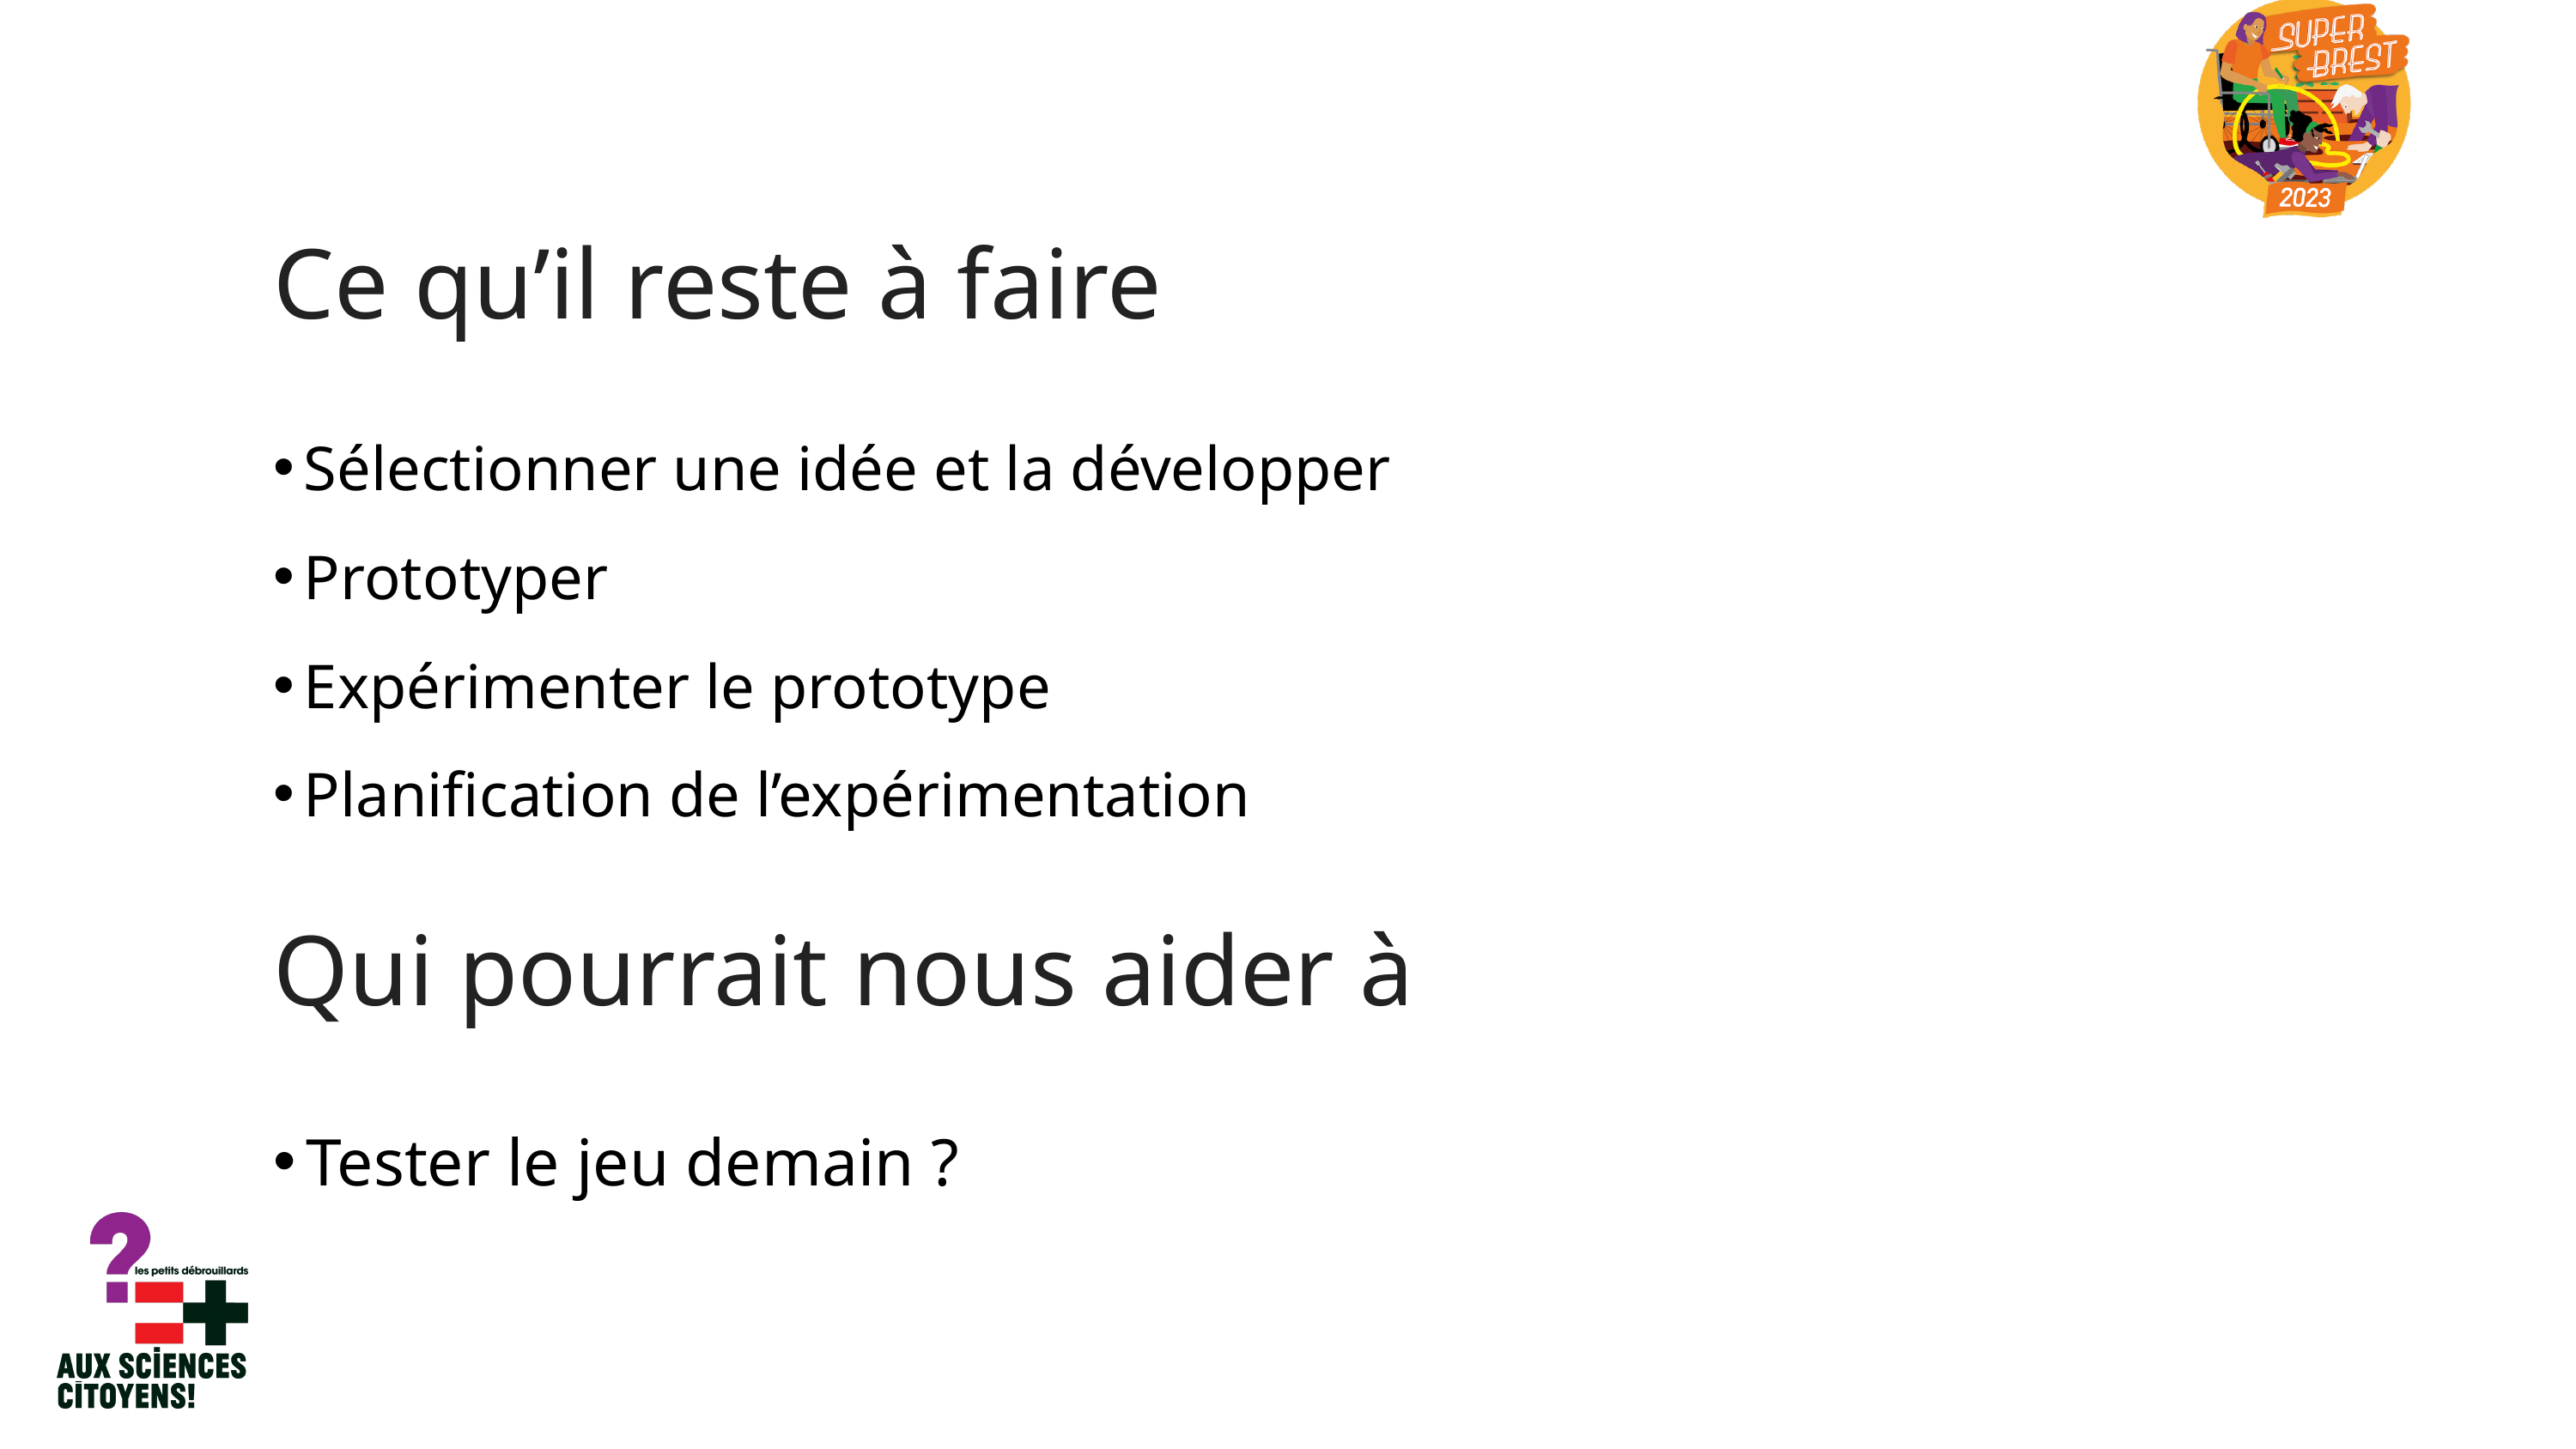

# Ce qu’il reste à faire
Sélectionner une idée et la développer
Prototyper
Expérimenter le prototype
Planification de l’expérimentation
Qui pourrait nous aider à
Tester le jeu demain ?